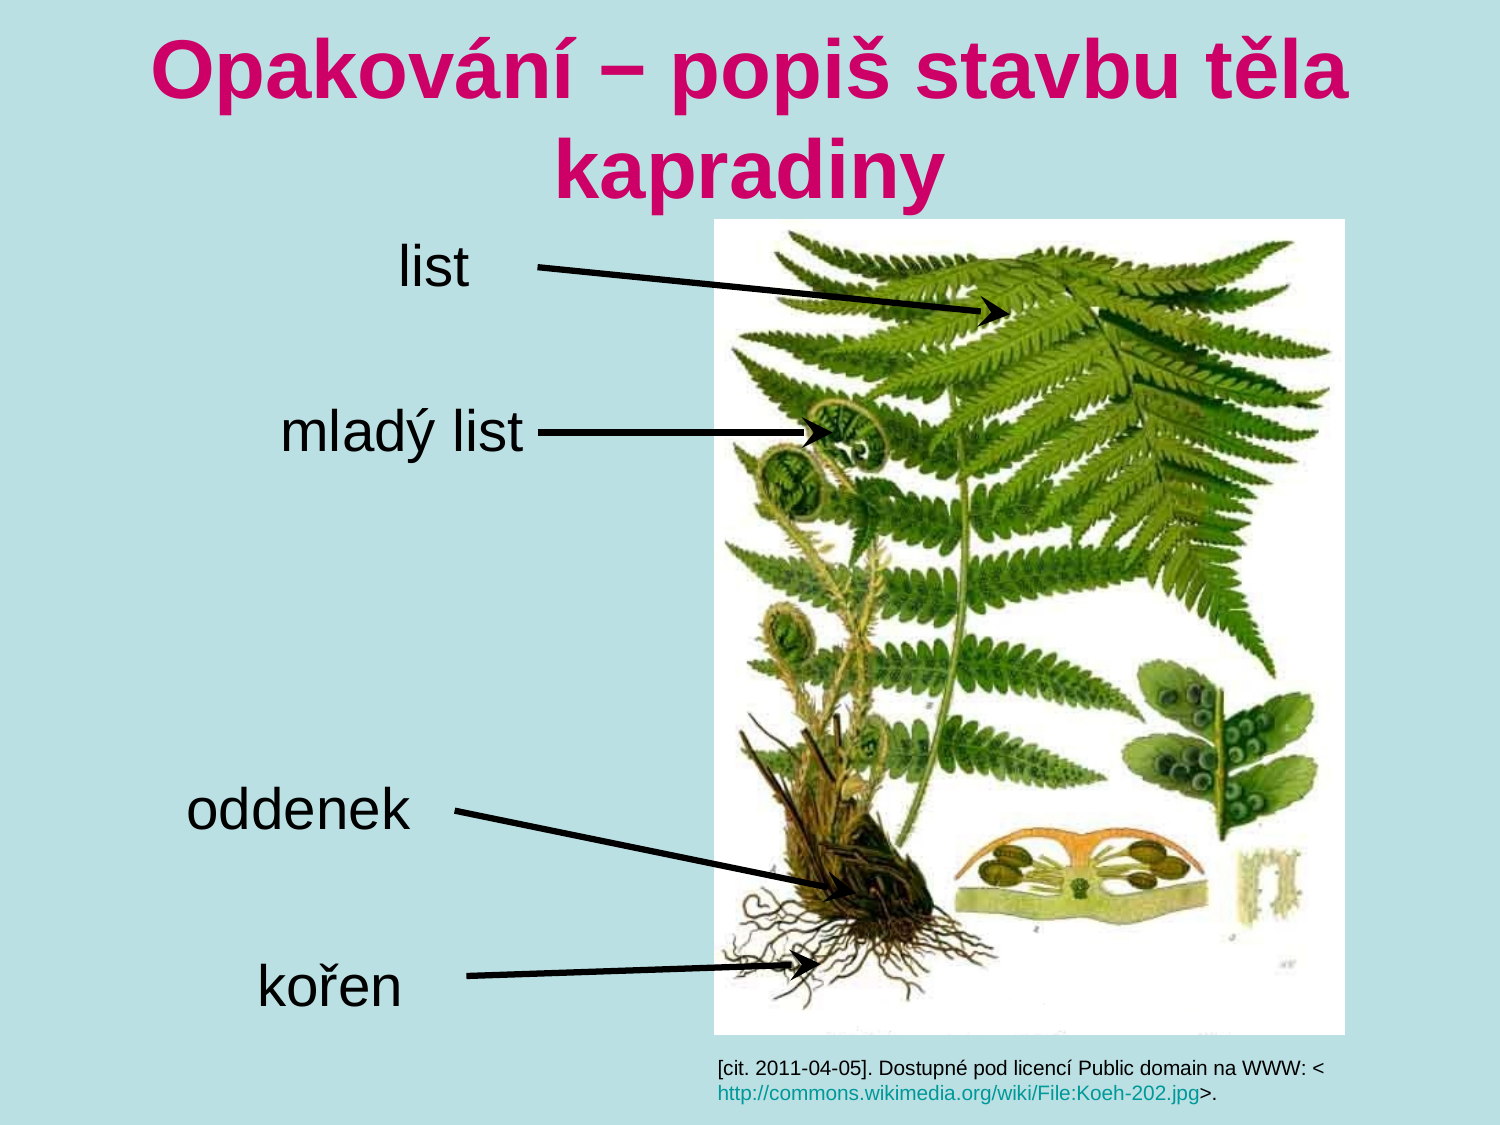

# Opakování − popiš stavbu těla kapradiny
list
mladý list
oddenek
kořen
[cit. 2011-04-05]. Dostupné pod licencí Public domain na WWW: <http://commons.wikimedia.org/wiki/File:Koeh-202.jpg>.